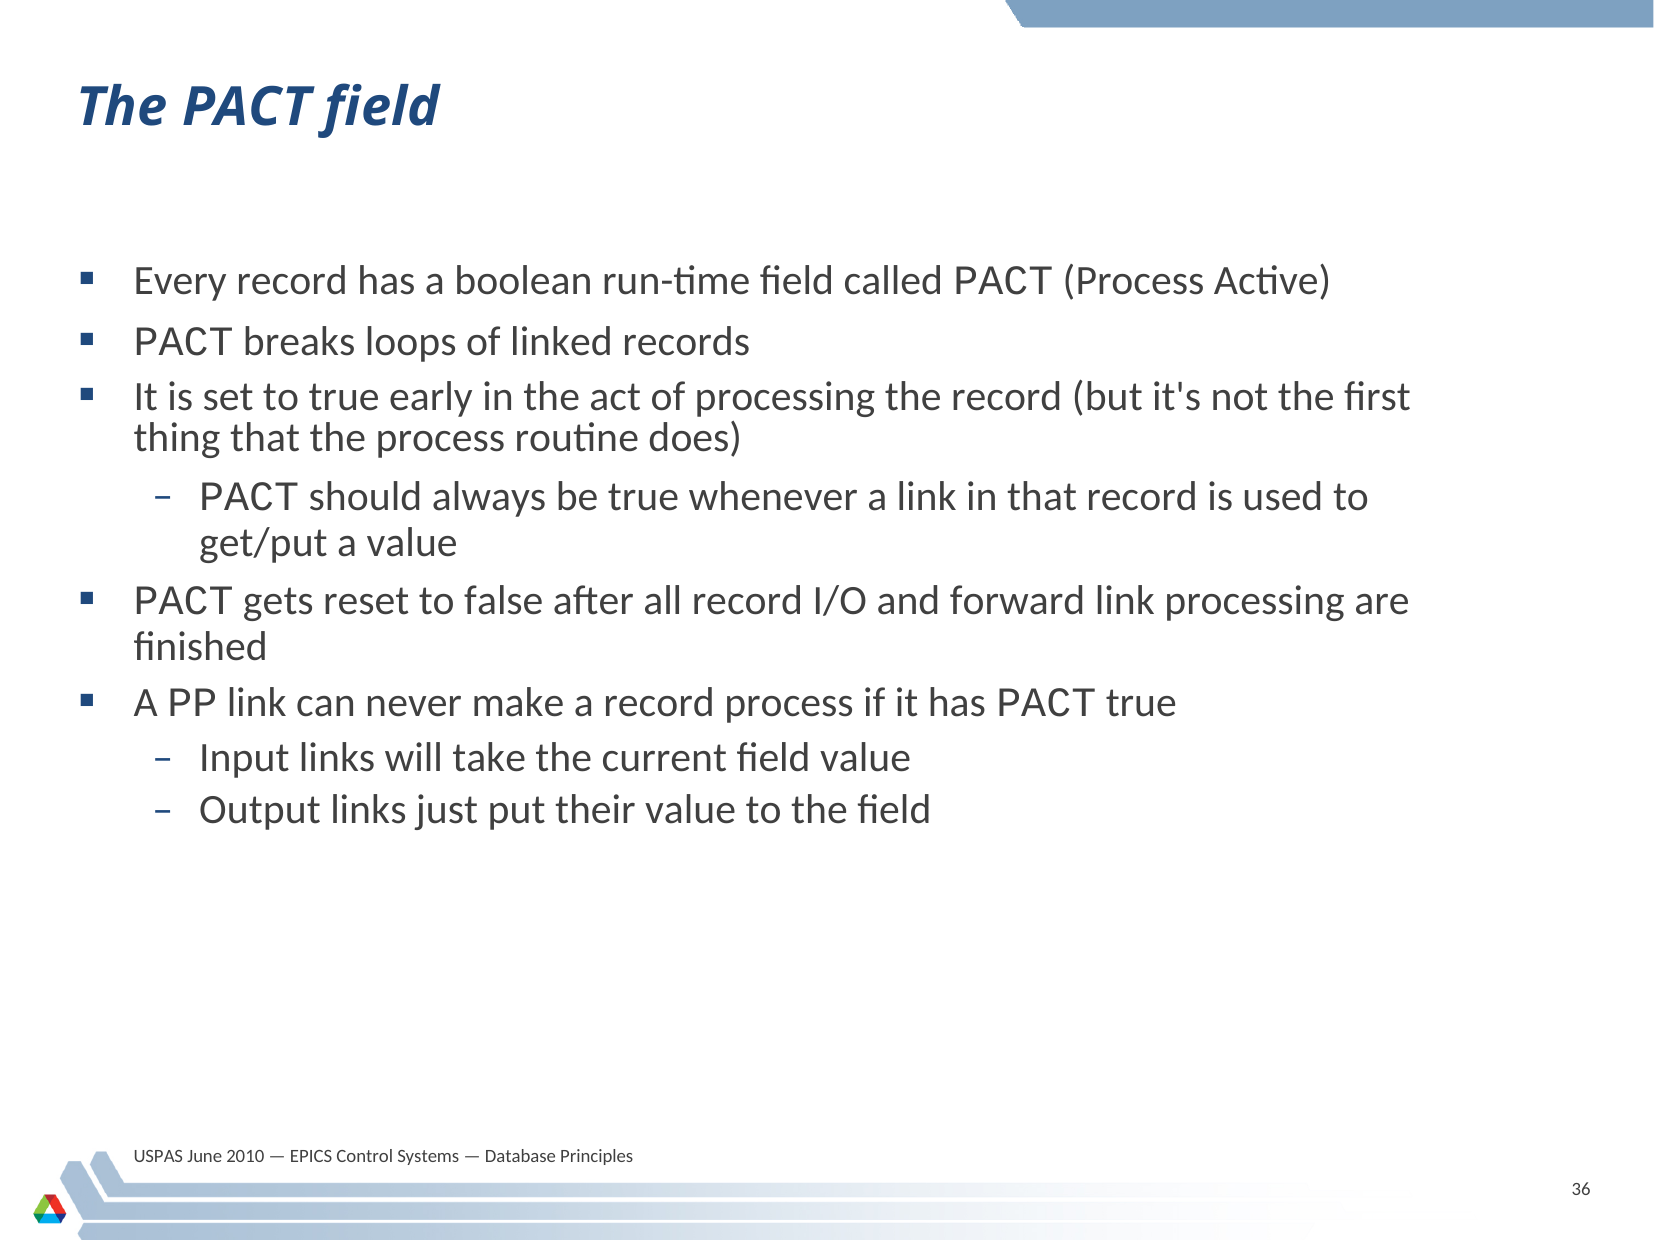

# The PACT field
Every record has a boolean run-time field called PACT (Process Active)
PACT breaks loops of linked records
It is set to true early in the act of processing the record (but it's not the first thing that the process routine does)
PACT should always be true whenever a link in that record is used to get/put a value
PACT gets reset to false after all record I/O and forward link processing are finished
A PP link can never make a record process if it has PACT true
Input links will take the current field value
Output links just put their value to the field
USPAS June 2010 — EPICS Control Systems — Database Principles
36